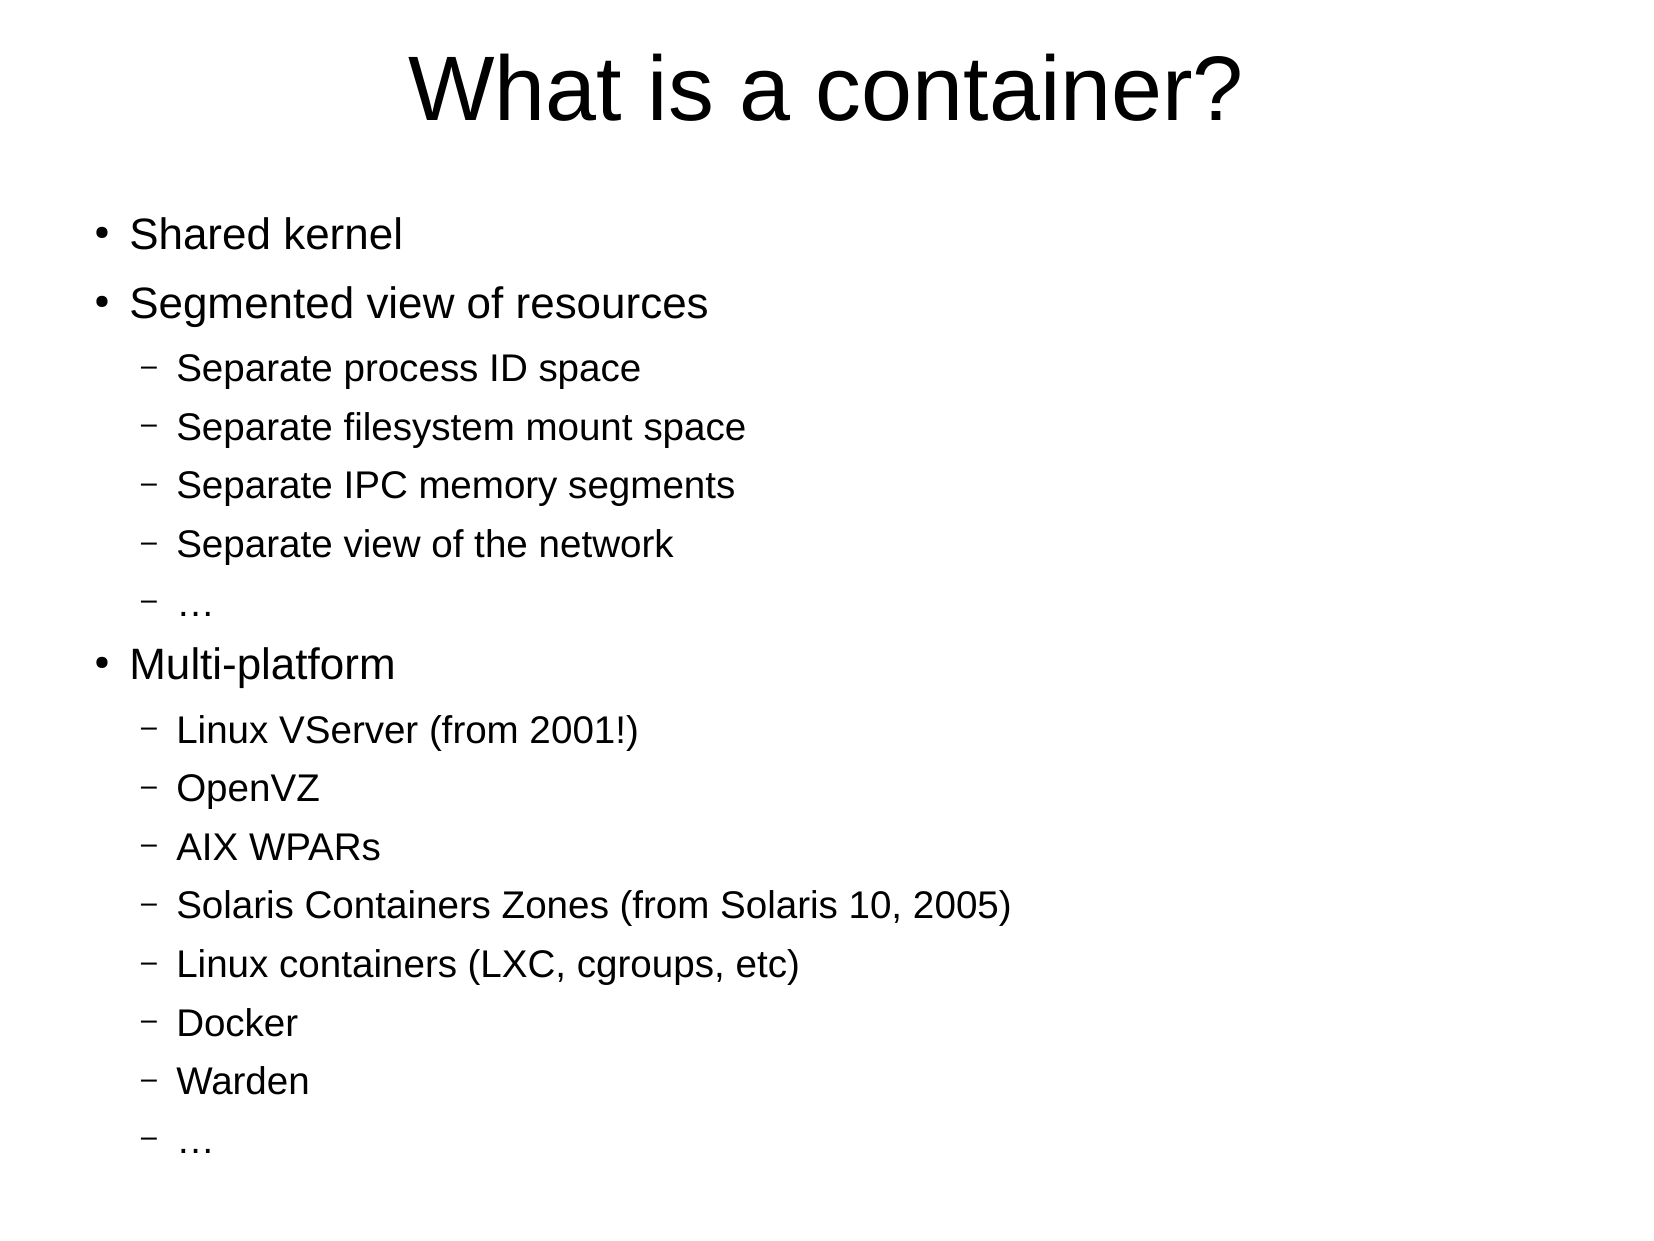

# What is a container?
Shared kernel
Segmented view of resources
Separate process ID space
Separate filesystem mount space
Separate IPC memory segments
Separate view of the network
…
Multi-platform
Linux VServer (from 2001!)
OpenVZ
AIX WPARs
Solaris Containers Zones (from Solaris 10, 2005)
Linux containers (LXC, cgroups, etc)
Docker
Warden
…